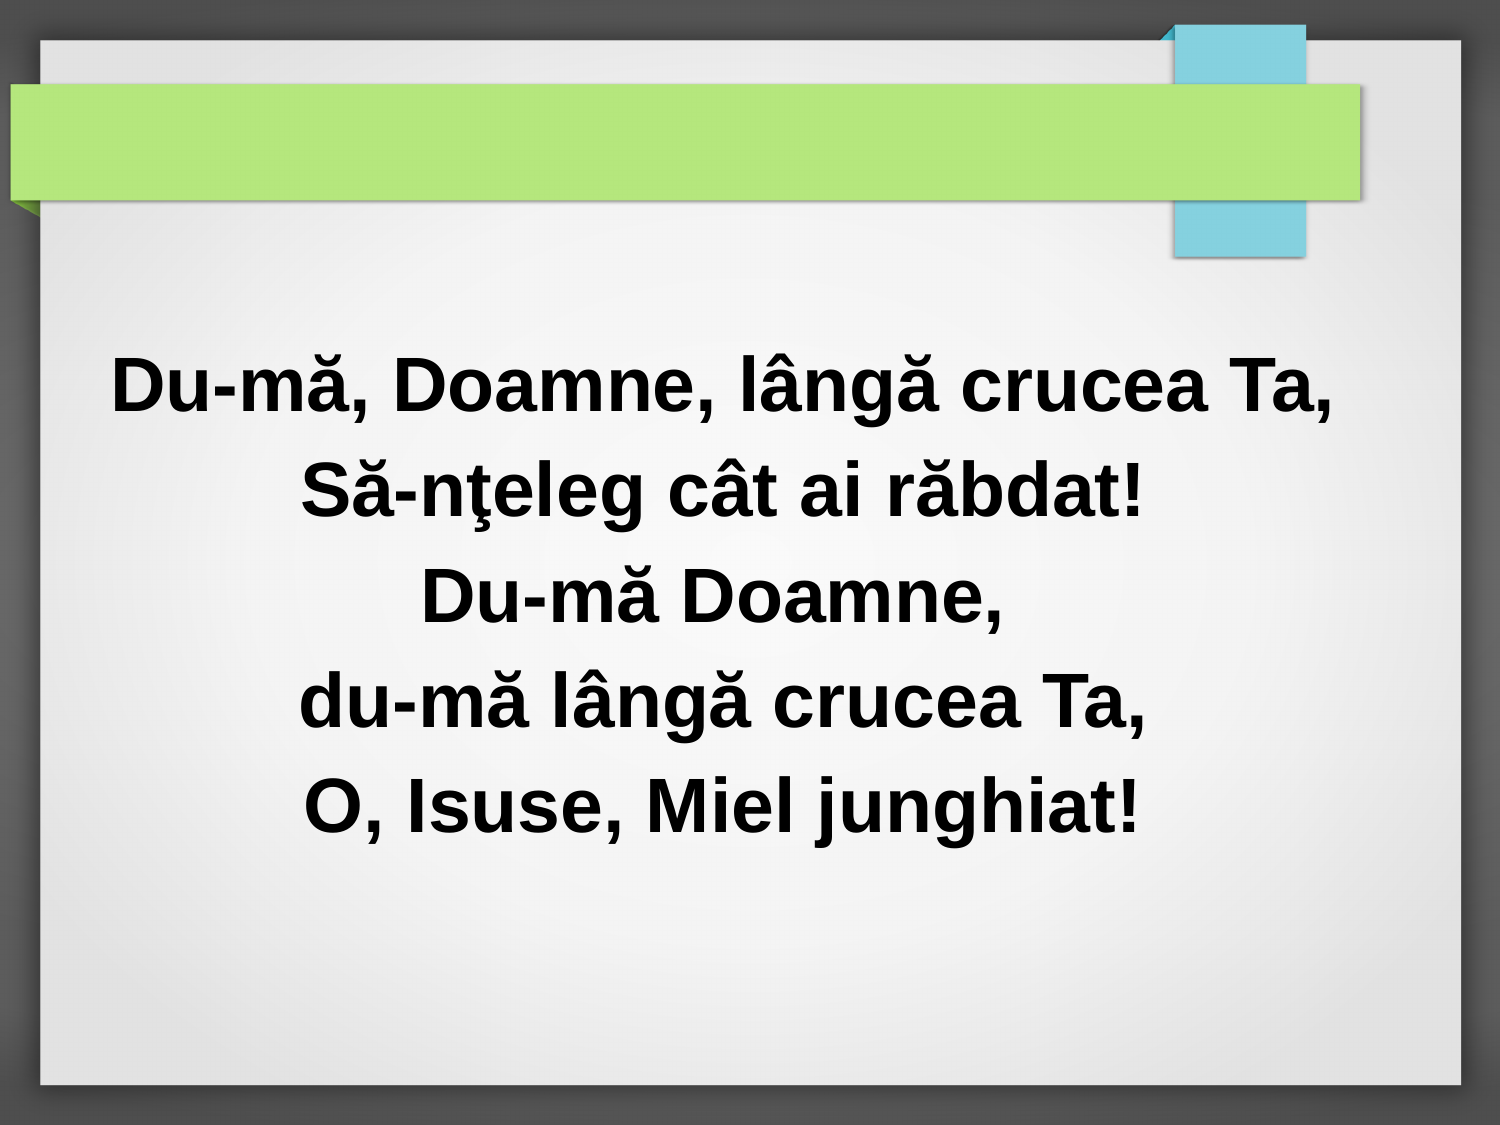

# Du-mă, Doamne, lângă crucea Ta,
Să-nţeleg cât ai răbdat!
Du-mă Doamne,
du-mă lângă crucea Ta,
O, Isuse, Miel junghiat!